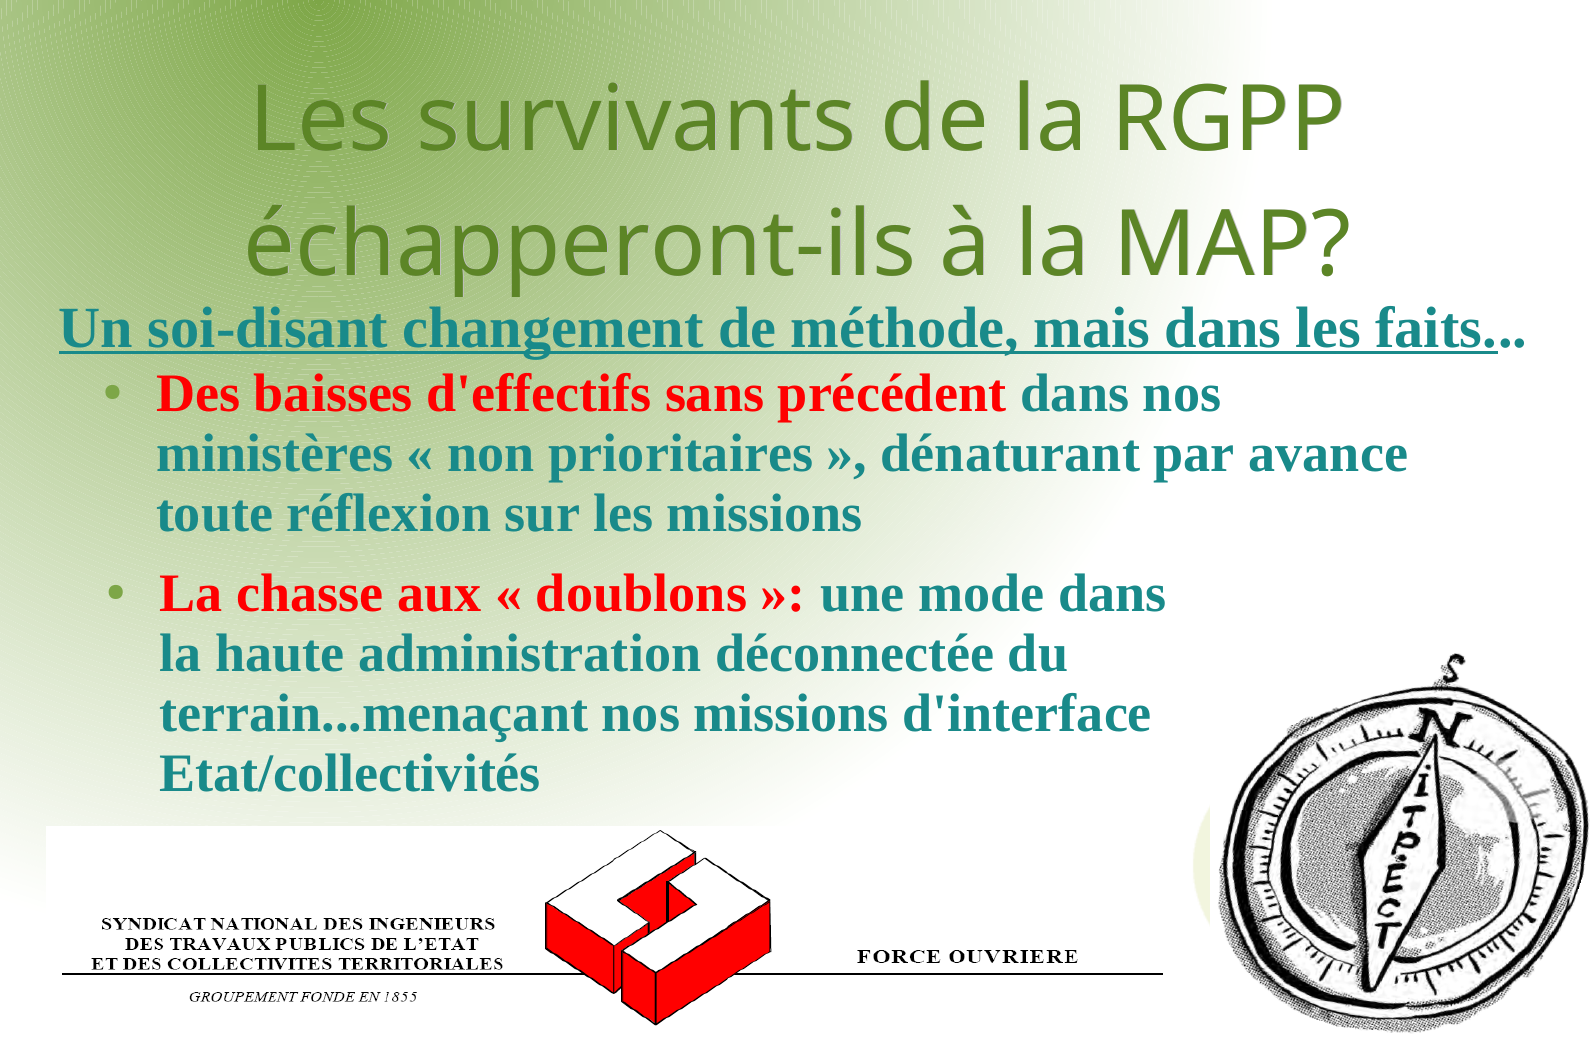

# Les survivants de la RGPP échapperont-ils à la MAP?
Un soi-disant changement de méthode, mais dans les faits...
Des baisses d'effectifs sans précédent dans nos ministères « non prioritaires », dénaturant par avance toute réflexion sur les missions
La chasse aux « doublons »: une mode dans la haute administration déconnectée du terrain...menaçant nos missions d'interface Etat/collectivités